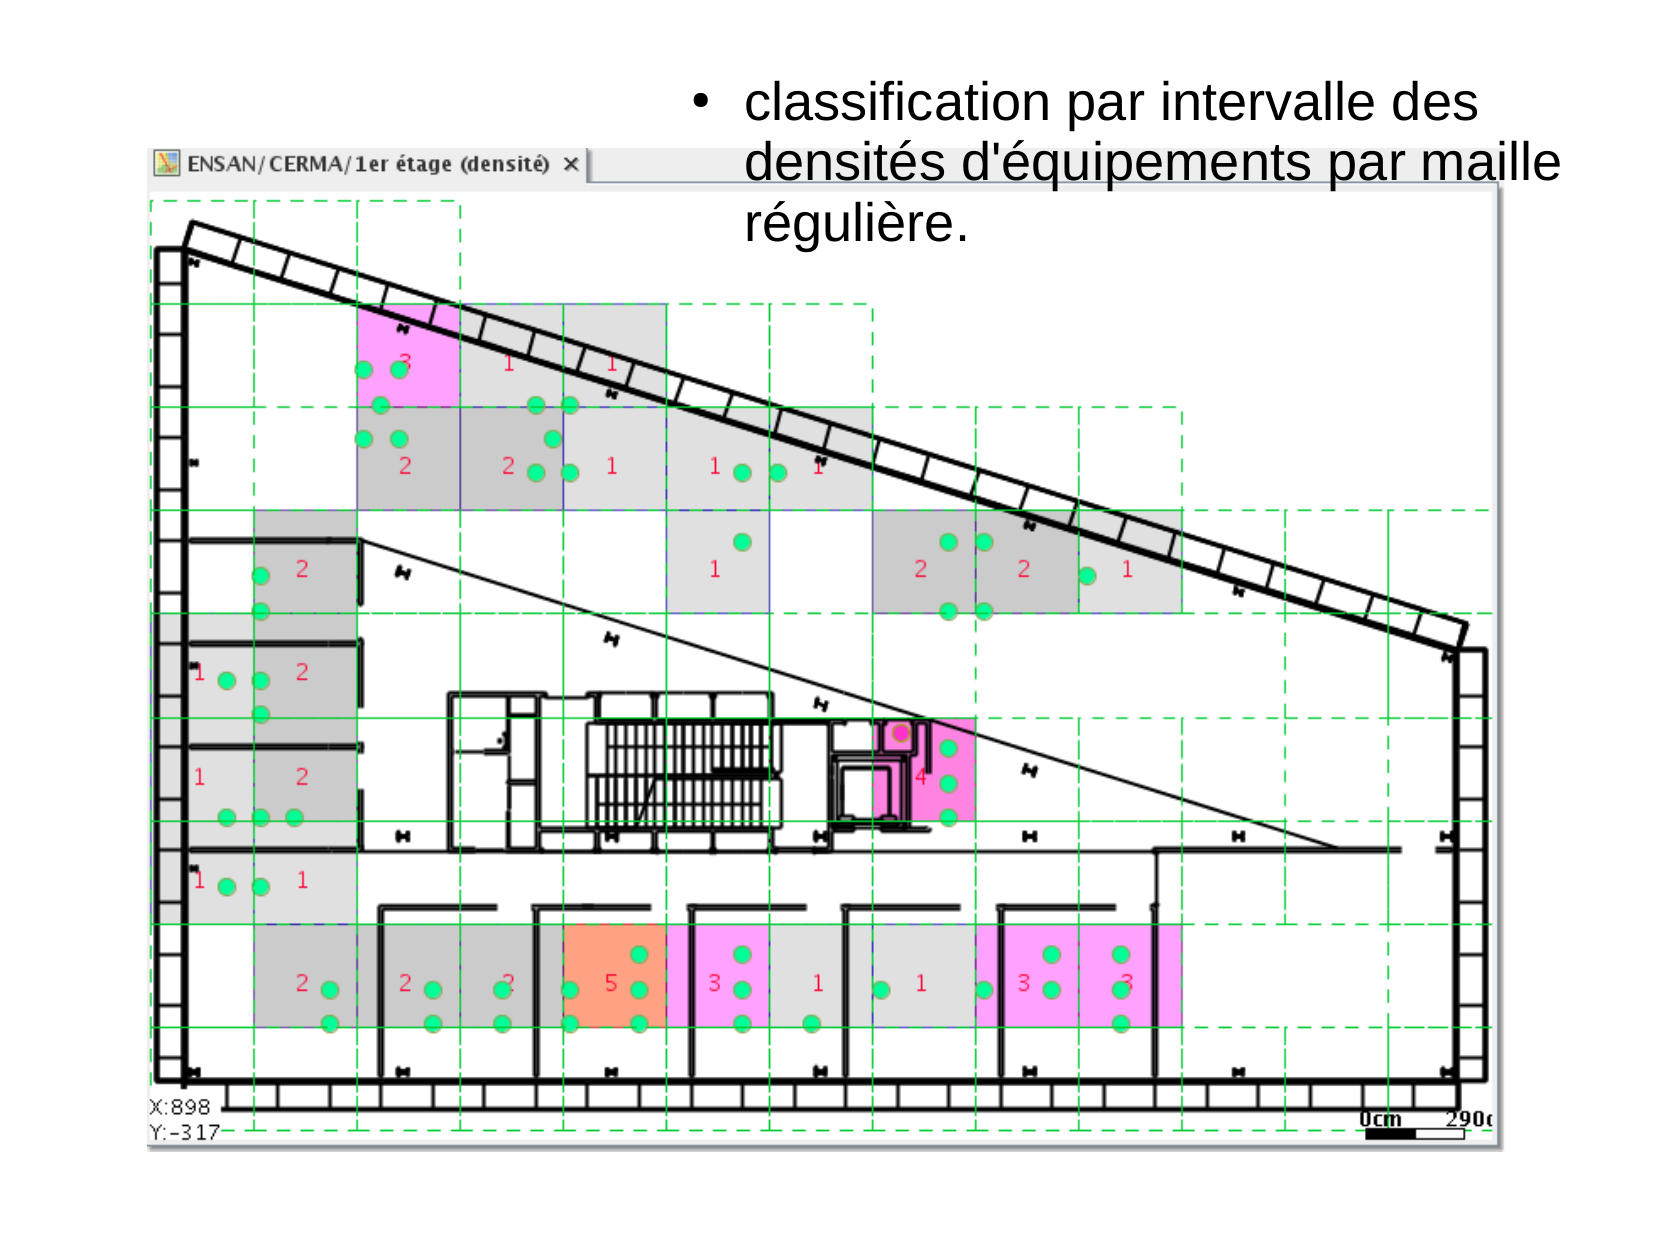

# classification par intervalle des densités d'équipements par maille régulière.